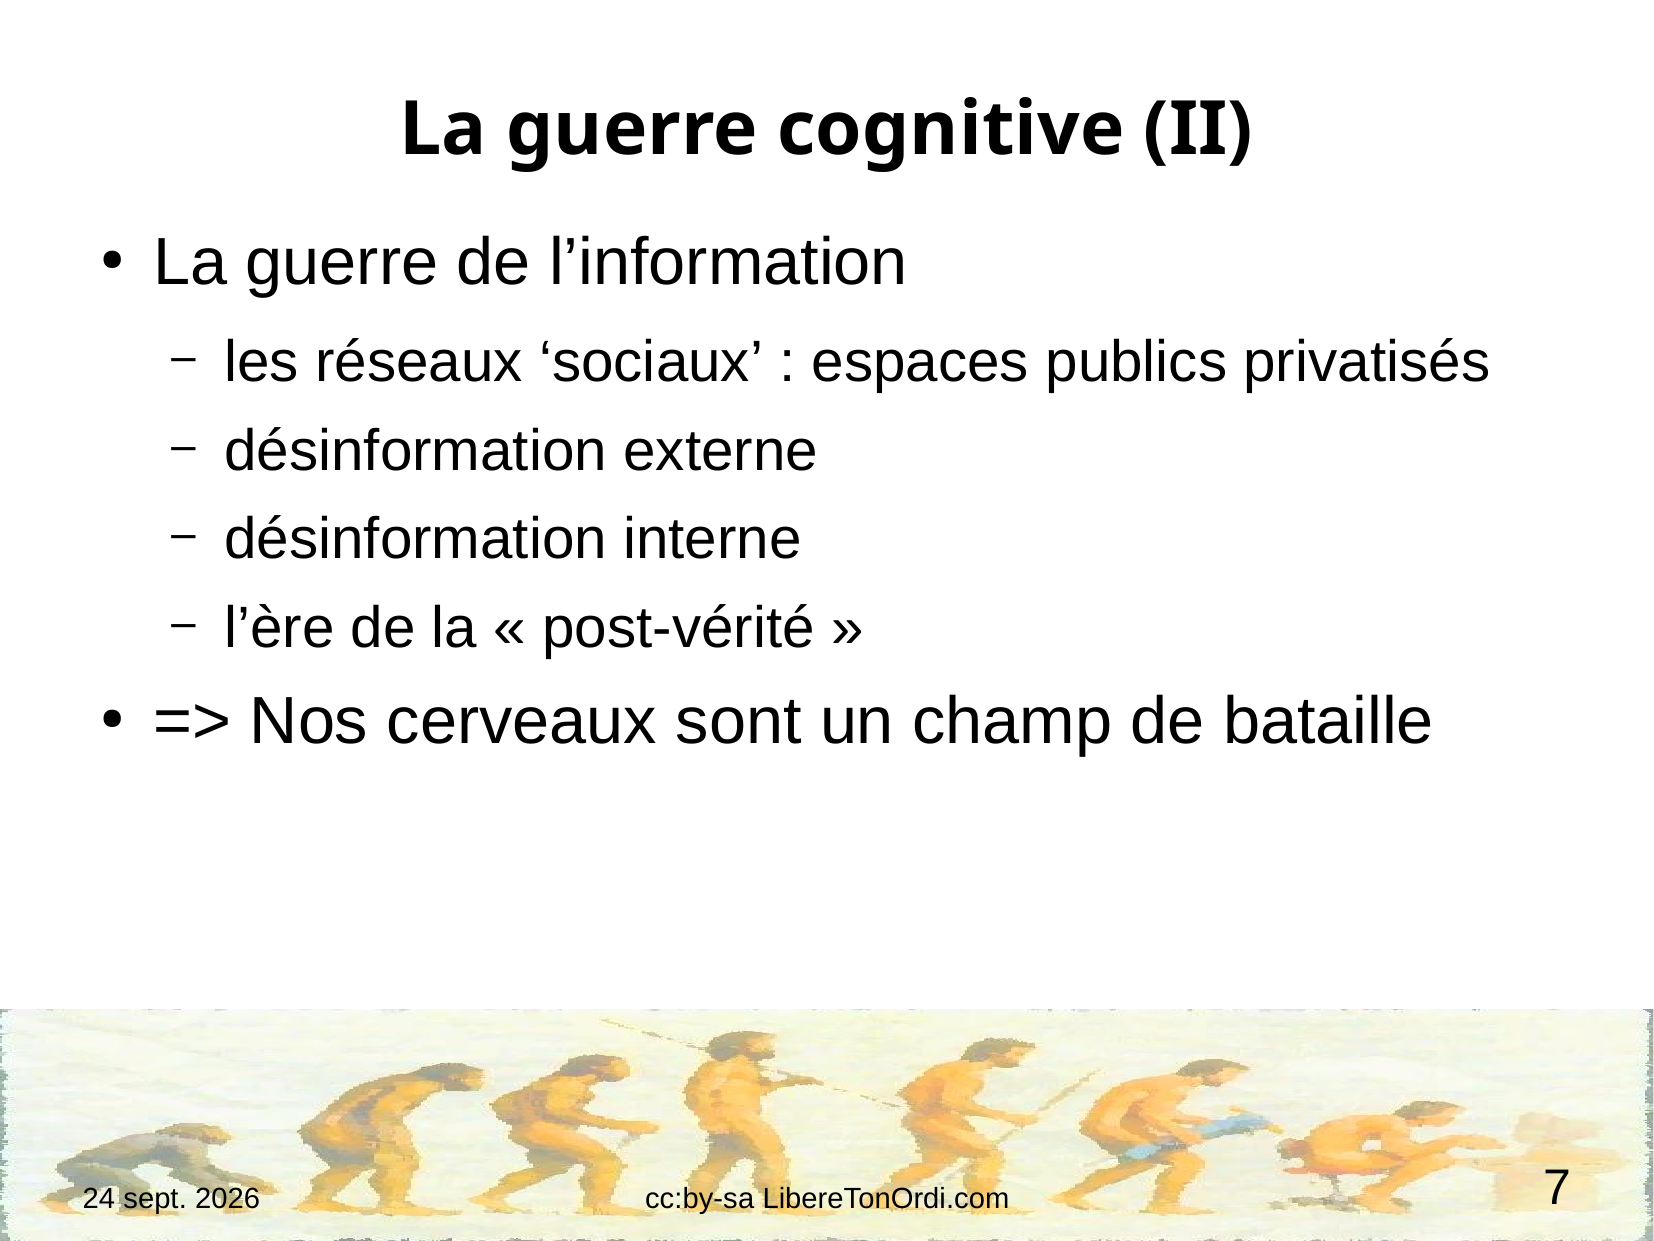

# La guerre cognitive (II)
La guerre de l’information
les réseaux ‘sociaux’ : espaces publics privatisés
désinformation externe
désinformation interne
l’ère de la « post-vérité »
=> Nos cerveaux sont un champ de bataille
cc:by-sa LibereTonOrdi.com
7